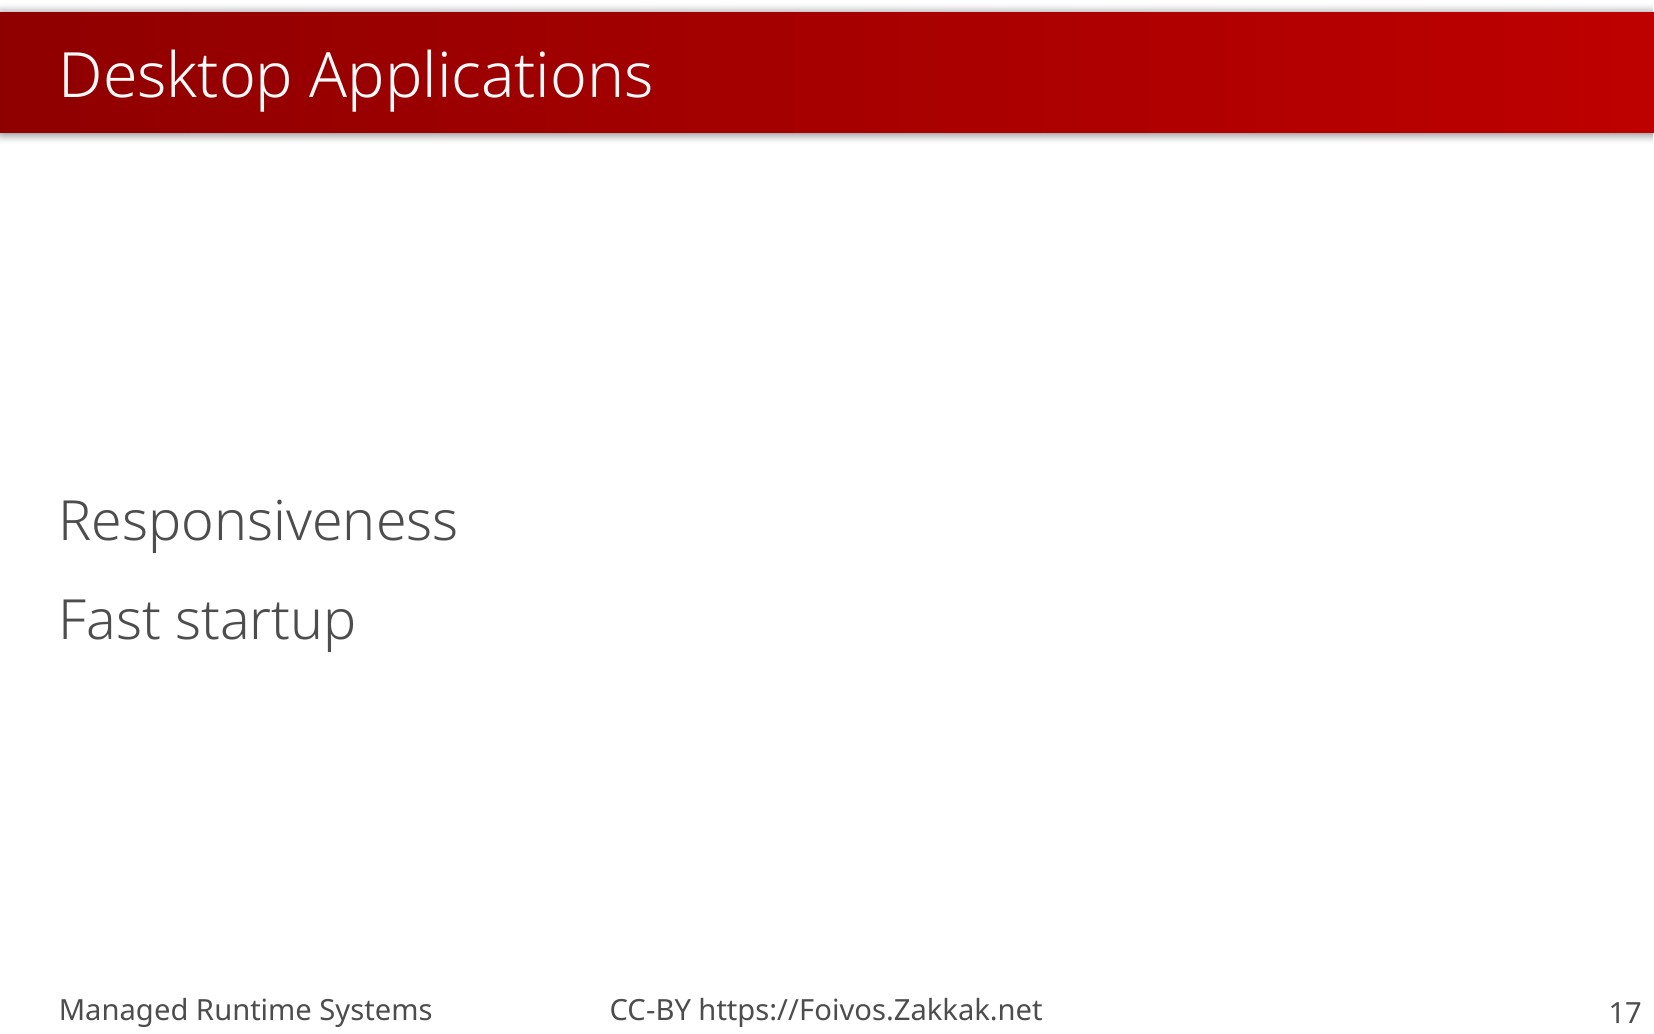

# Desktop Applications
Responsiveness
Fast startup
Managed Runtime Systems
CC-BY https://Foivos.Zakkak.net
17